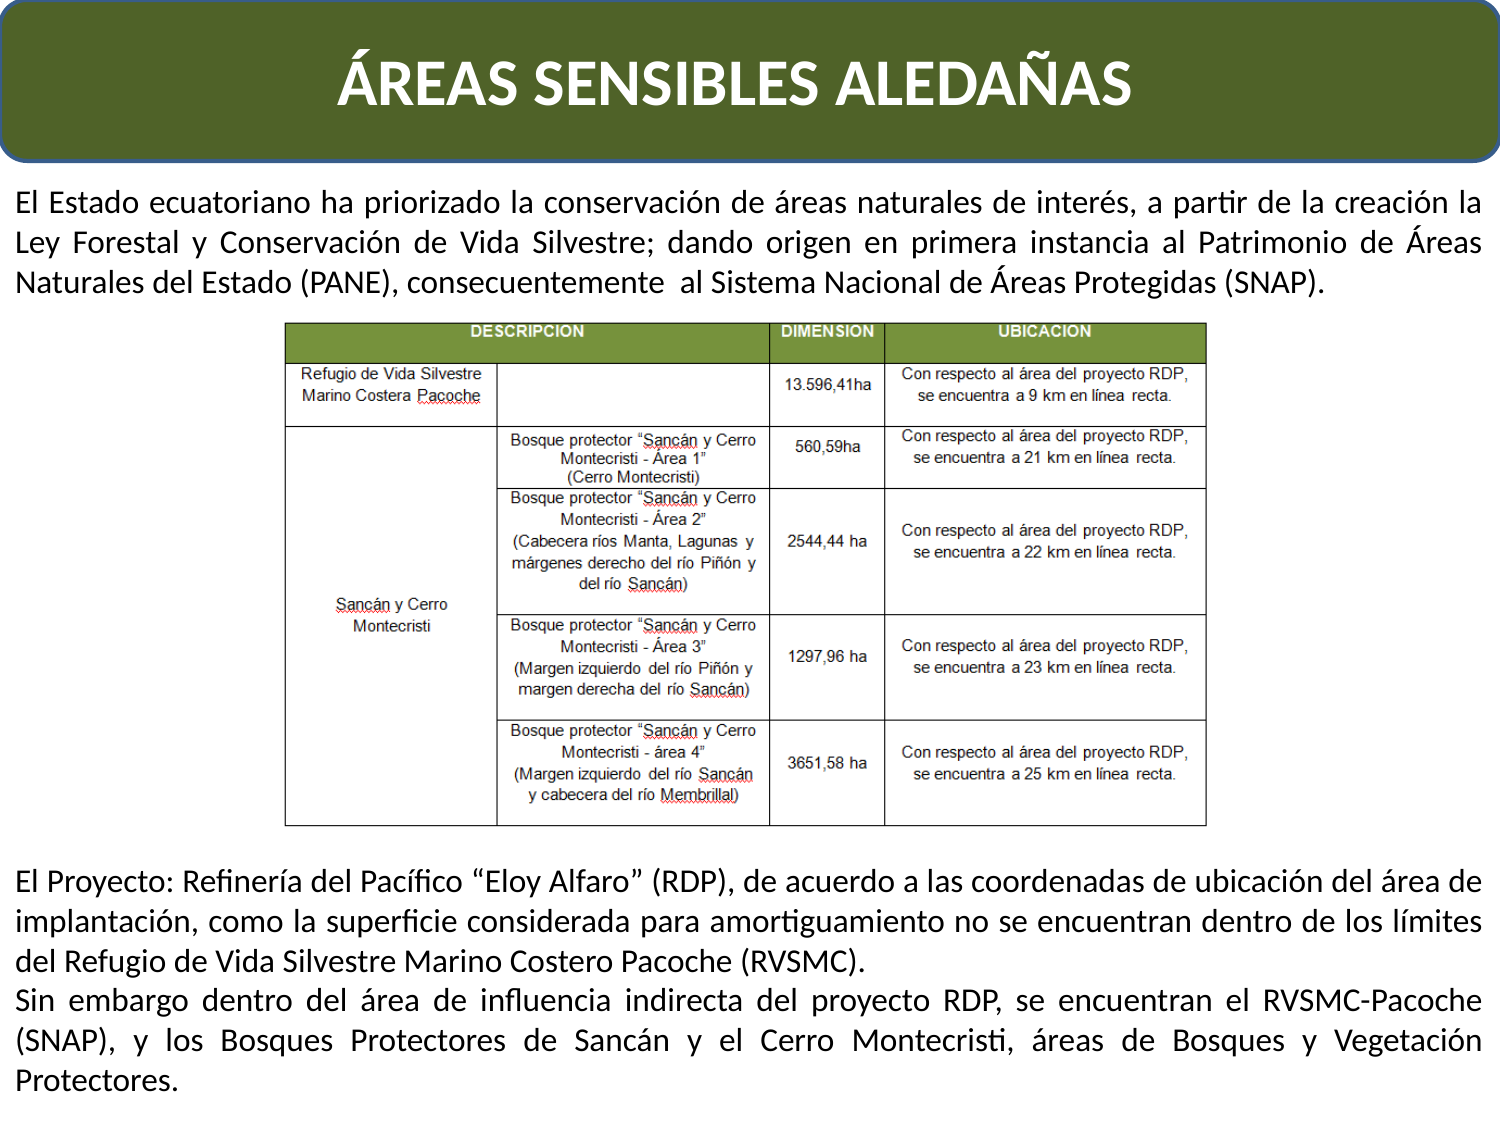

ÁREAS SENSIBLES ALEDAÑAS
El Estado ecuatoriano ha priorizado la conservación de áreas naturales de interés, a partir de la creación la Ley Forestal y Conservación de Vida Silvestre; dando origen en primera instancia al Patrimonio de Áreas Naturales del Estado (PANE), consecuentemente al Sistema Nacional de Áreas Protegidas (SNAP).
El Proyecto: Refinería del Pacífico “Eloy Alfaro” (RDP), de acuerdo a las coordenadas de ubicación del área de implantación, como la superficie considerada para amortiguamiento no se encuentran dentro de los límites del Refugio de Vida Silvestre Marino Costero Pacoche (RVSMC).
Sin embargo dentro del área de influencia indirecta del proyecto RDP, se encuentran el RVSMC-Pacoche (SNAP), y los Bosques Protectores de Sancán y el Cerro Montecristi, áreas de Bosques y Vegetación Protectores.